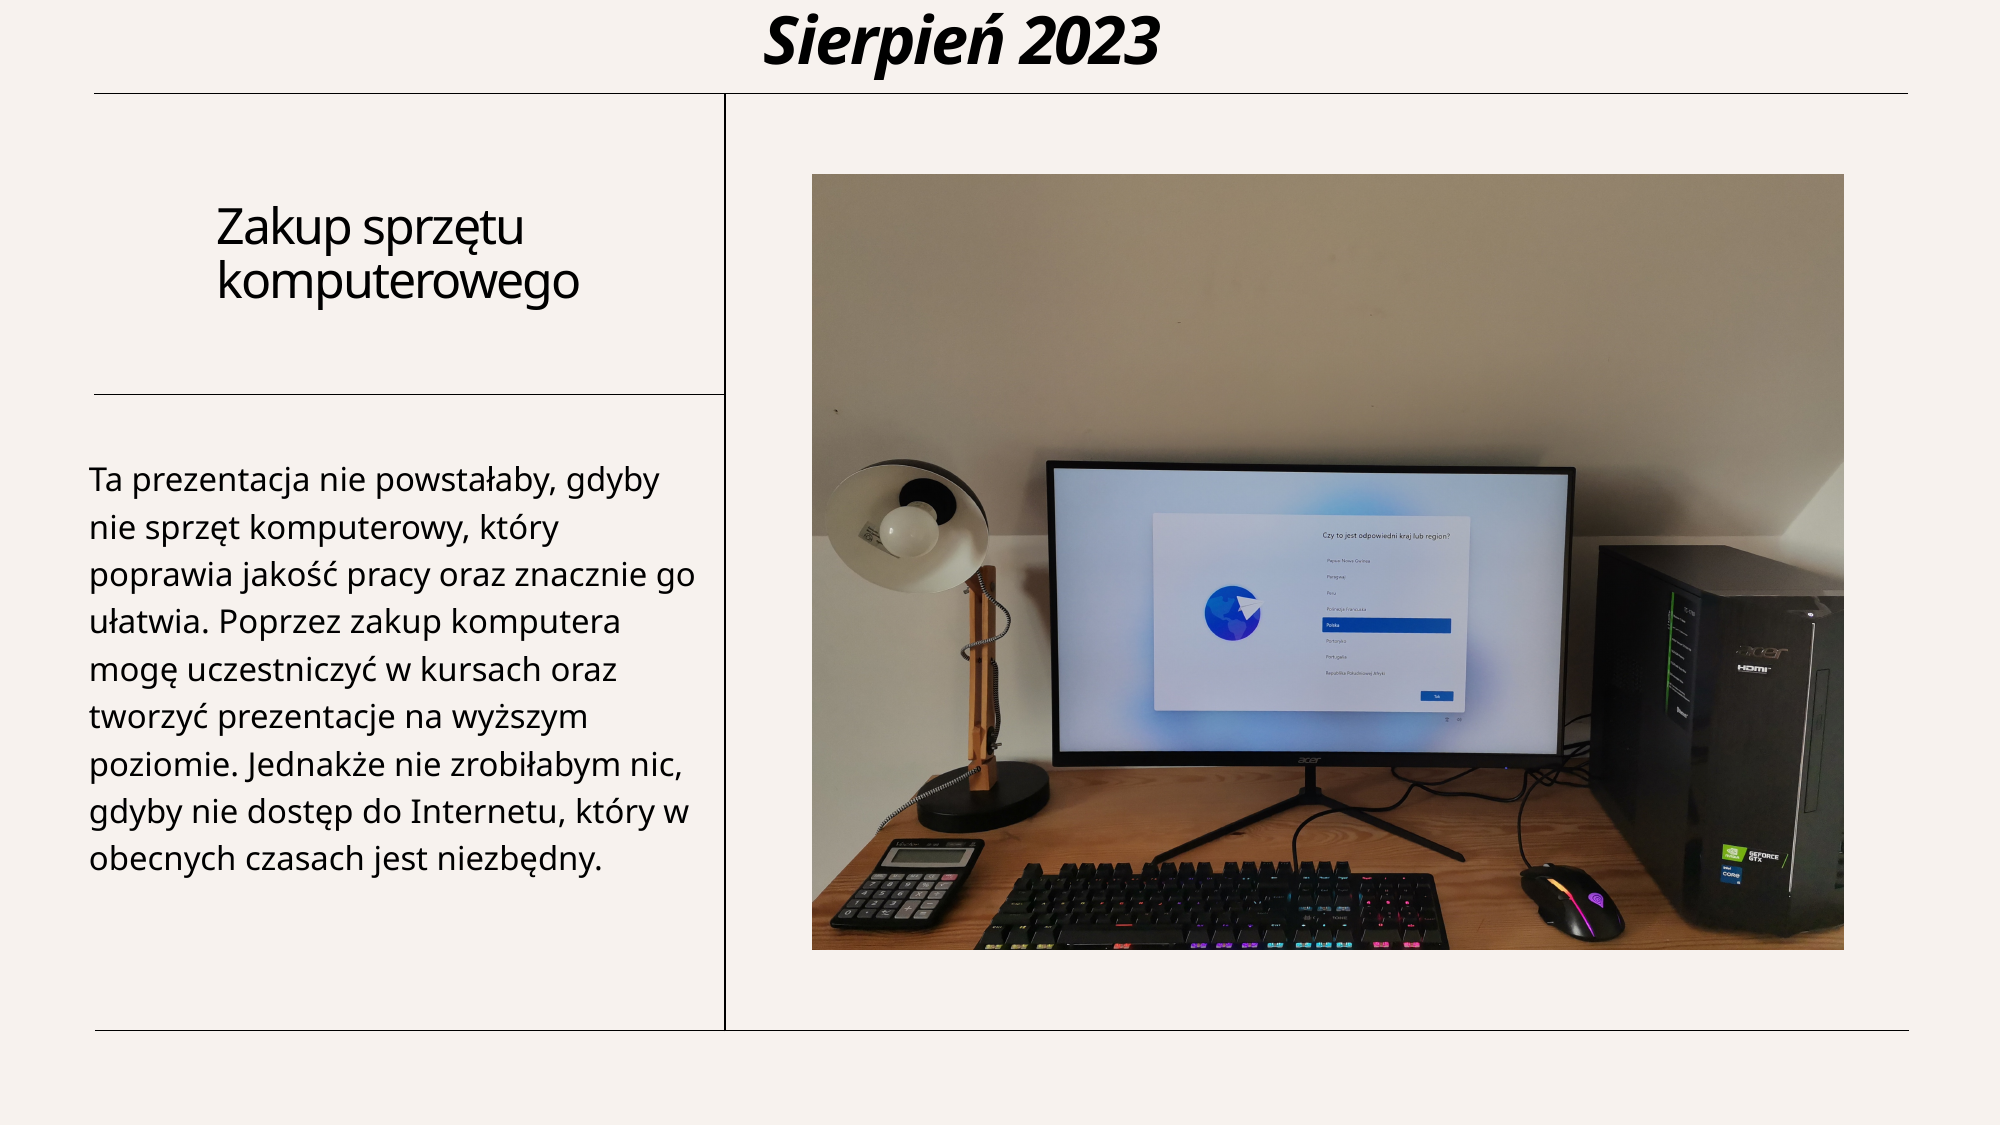

# Sierpień 2023
Zakup sprzętu komputerowego
Ta prezentacja nie powstałaby, gdyby nie sprzęt komputerowy, który poprawia jakość pracy oraz znacznie go ułatwia. Poprzez zakup komputera mogę uczestniczyć w kursach oraz tworzyć prezentacje na wyższym poziomie. Jednakże nie zrobiłabym nic, gdyby nie dostęp do Internetu, który w obecnych czasach jest niezbędny.